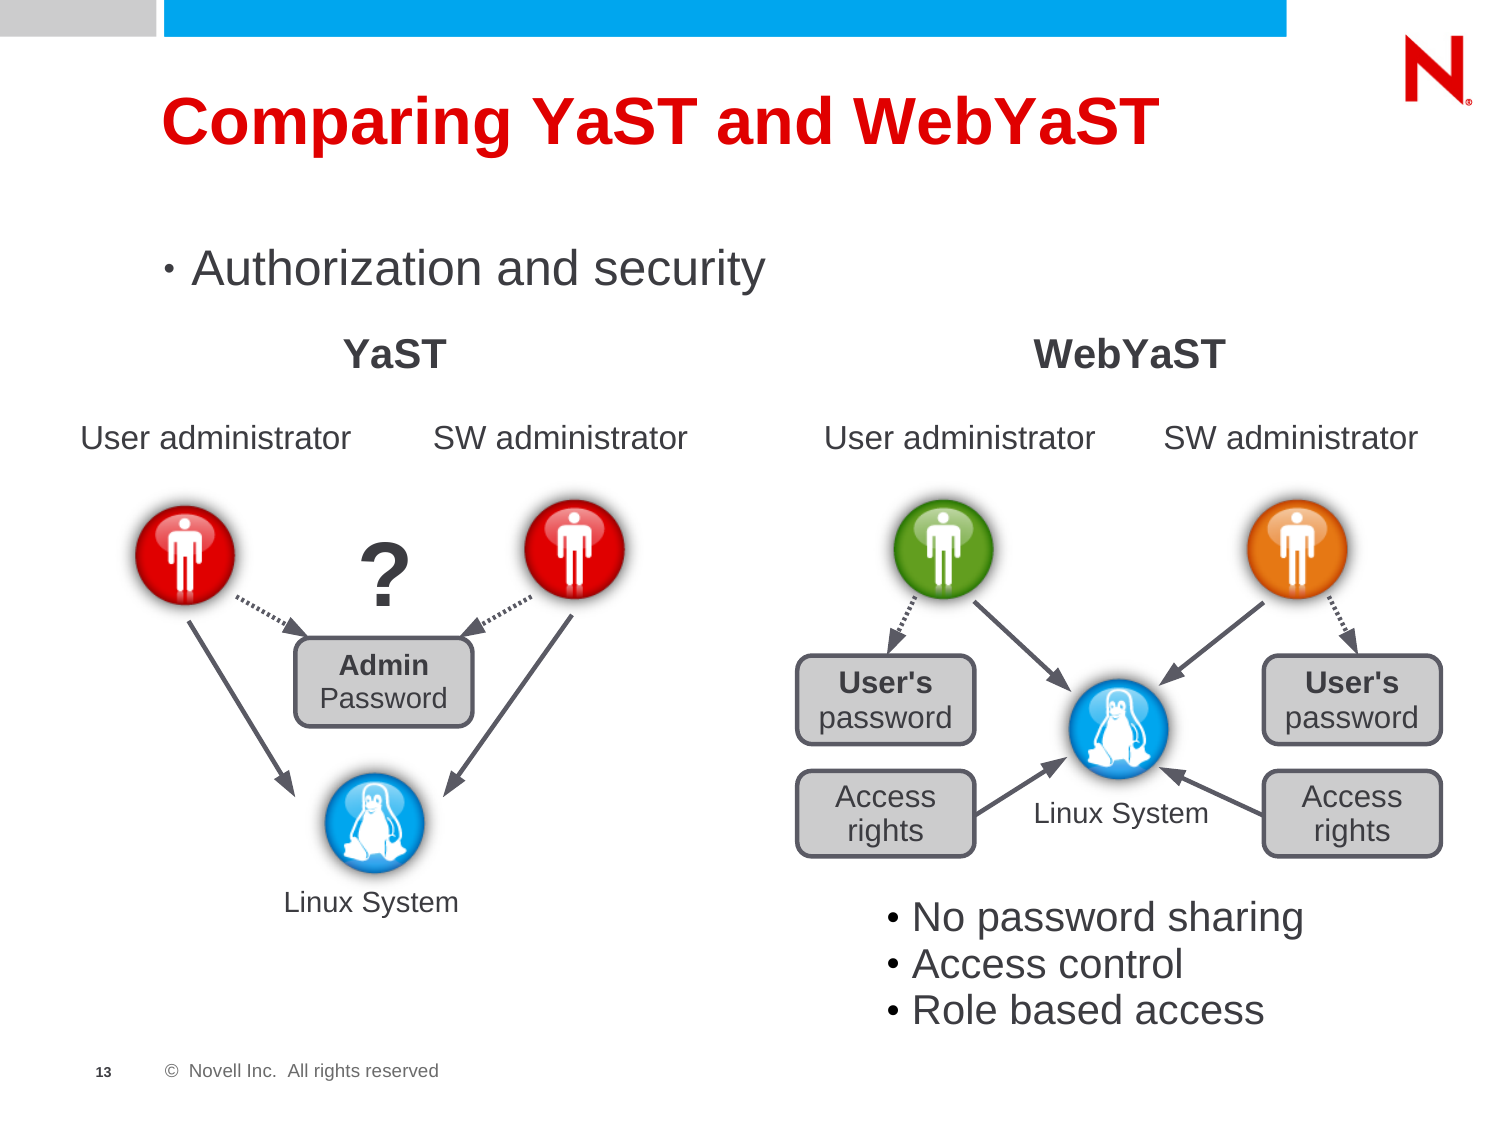

# Comparing YaST and WebYaST
Authorization and security
YaST
WebYaST
User administrator
SW administrator
?
Admin
Password
Linux System
User administrator
SW administrator
User's
password
User's
password
Access
rights
Access
rights
Linux System
 No password sharing
 Access control
 Role based access